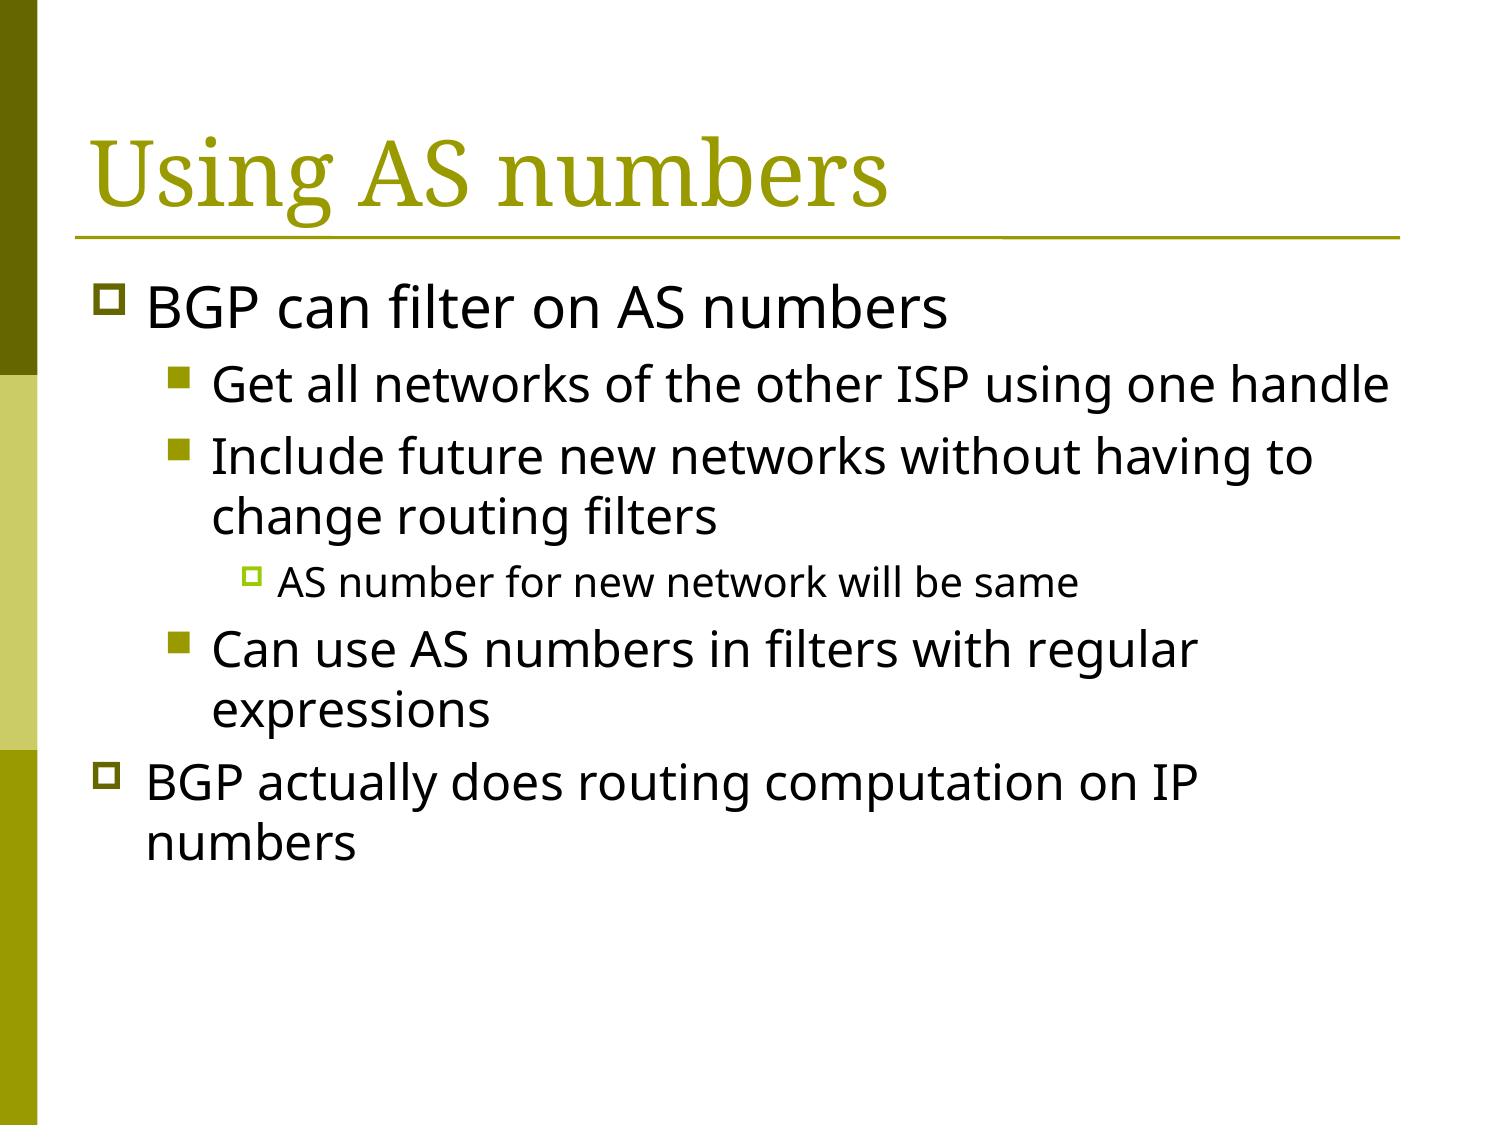

# Using AS numbers
BGP can filter on AS numbers
Get all networks of the other ISP using one handle
Include future new networks without having to change routing filters
AS number for new network will be same
Can use AS numbers in filters with regular expressions
BGP actually does routing computation on IP numbers